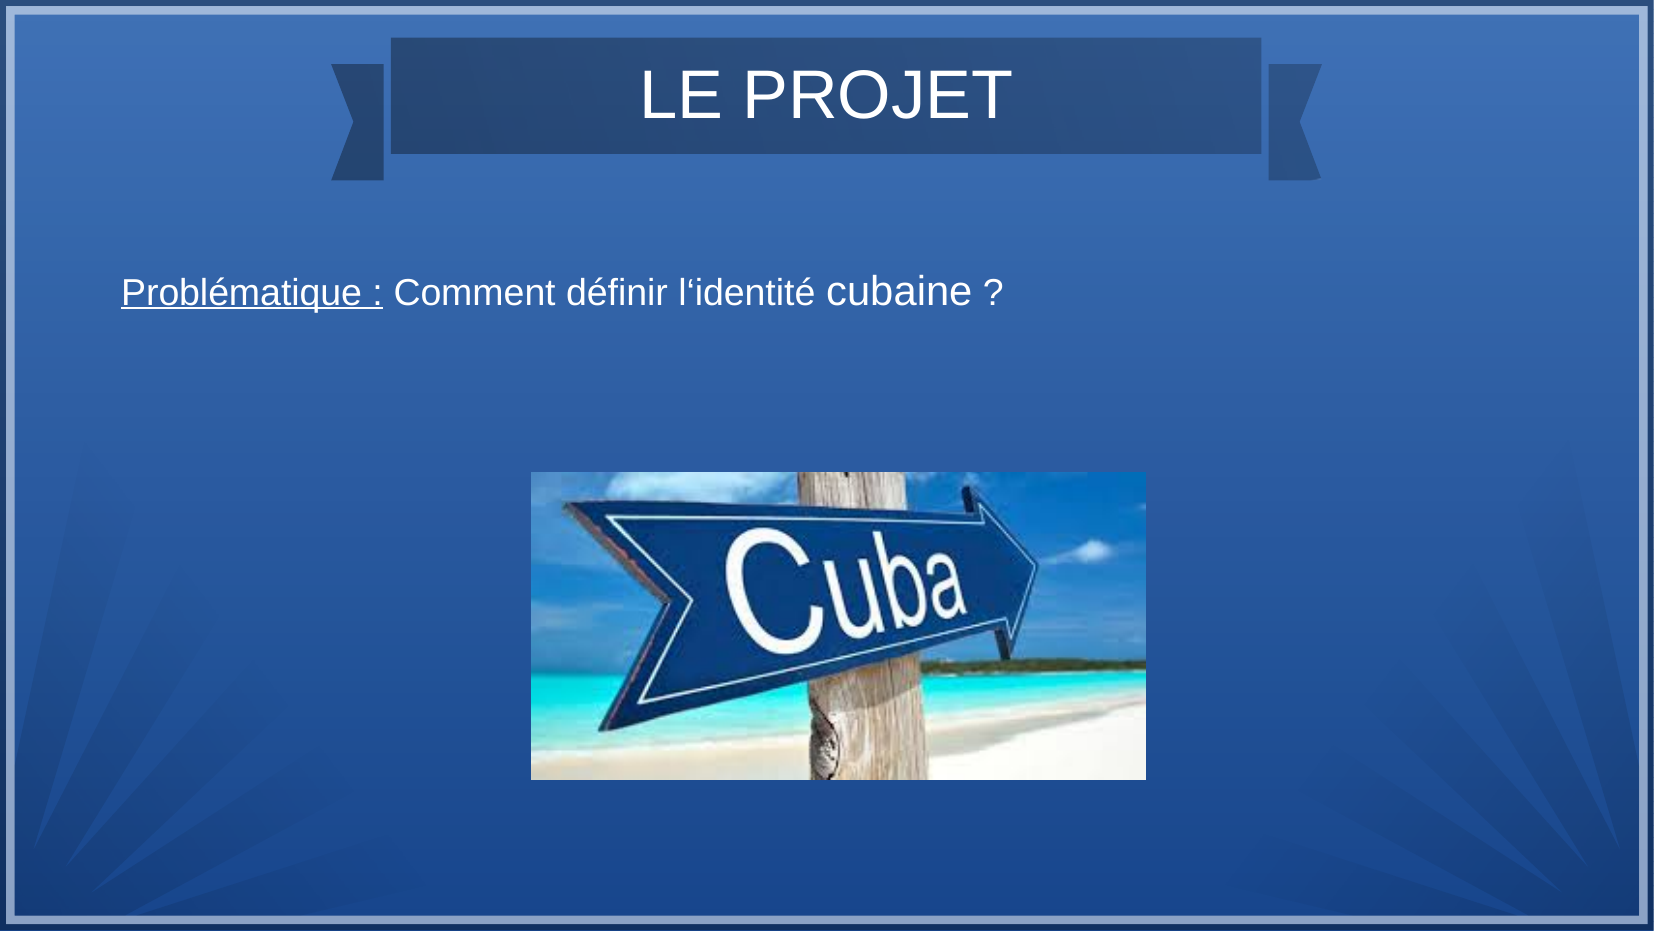

# LE PROJET
Problématique : Comment définir l‘identité cubaine ?